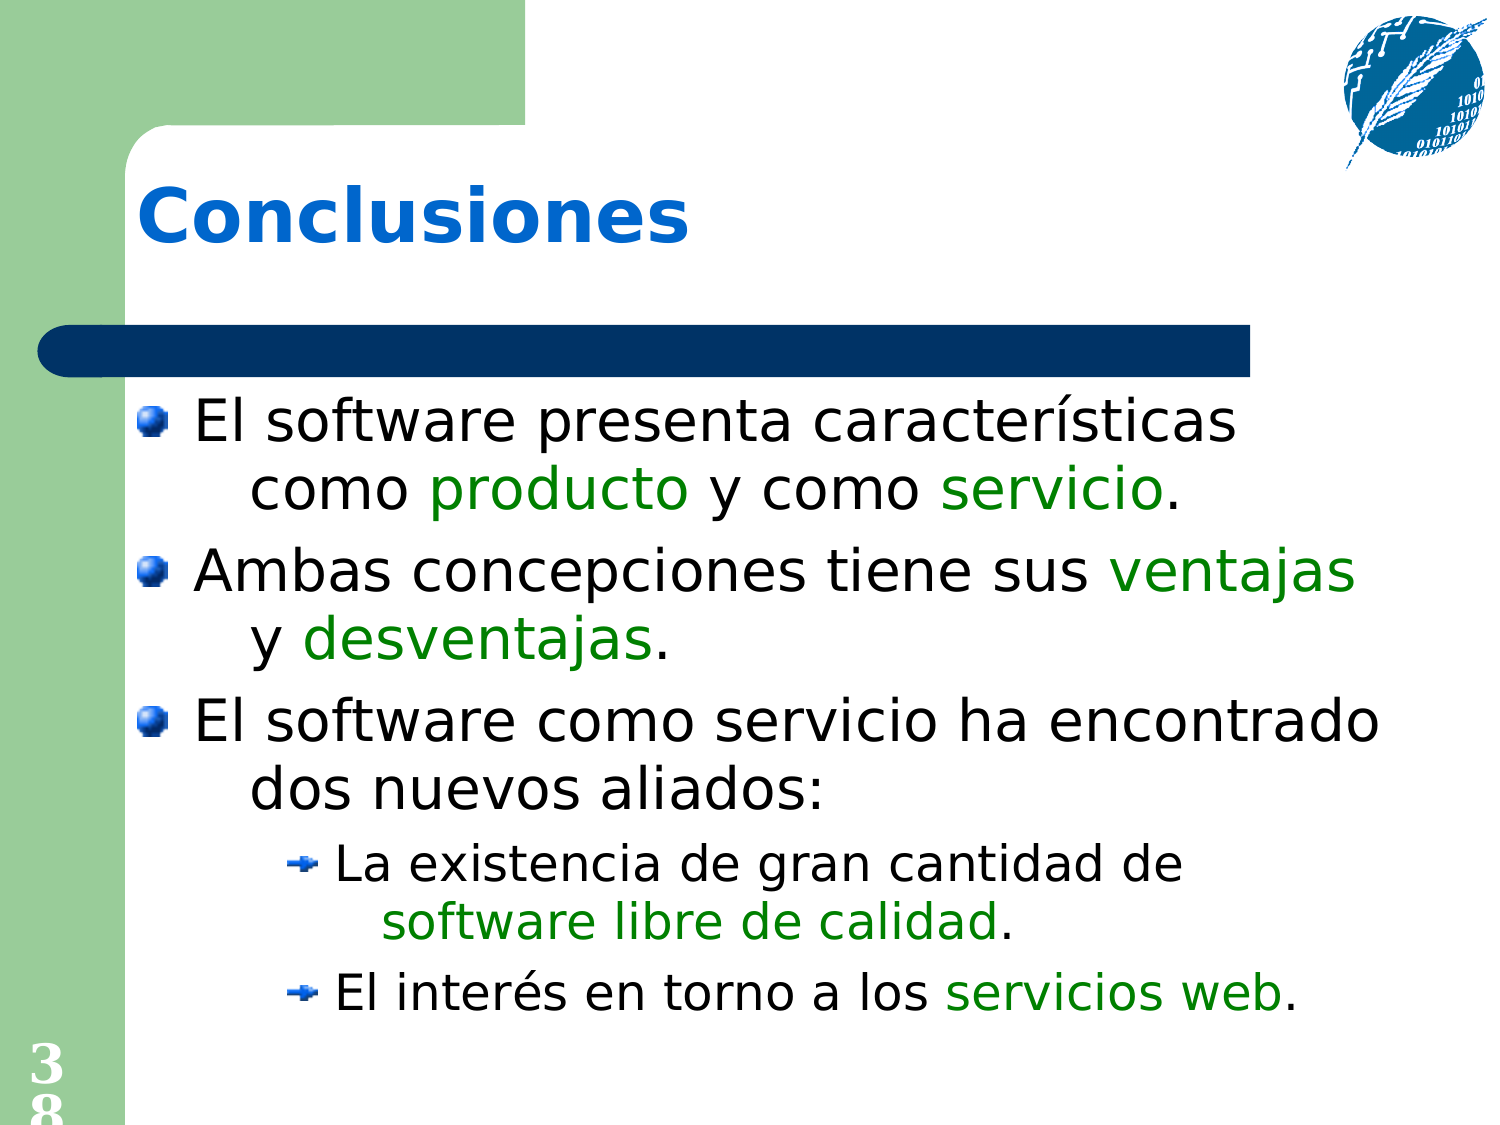

# Conclusiones
El software presenta características como producto y como servicio.
Ambas concepciones tiene sus ventajas y desventajas.
El software como servicio ha encontrado dos nuevos aliados:
La existencia de gran cantidad de software libre de calidad.
El interés en torno a los servicios web.
38